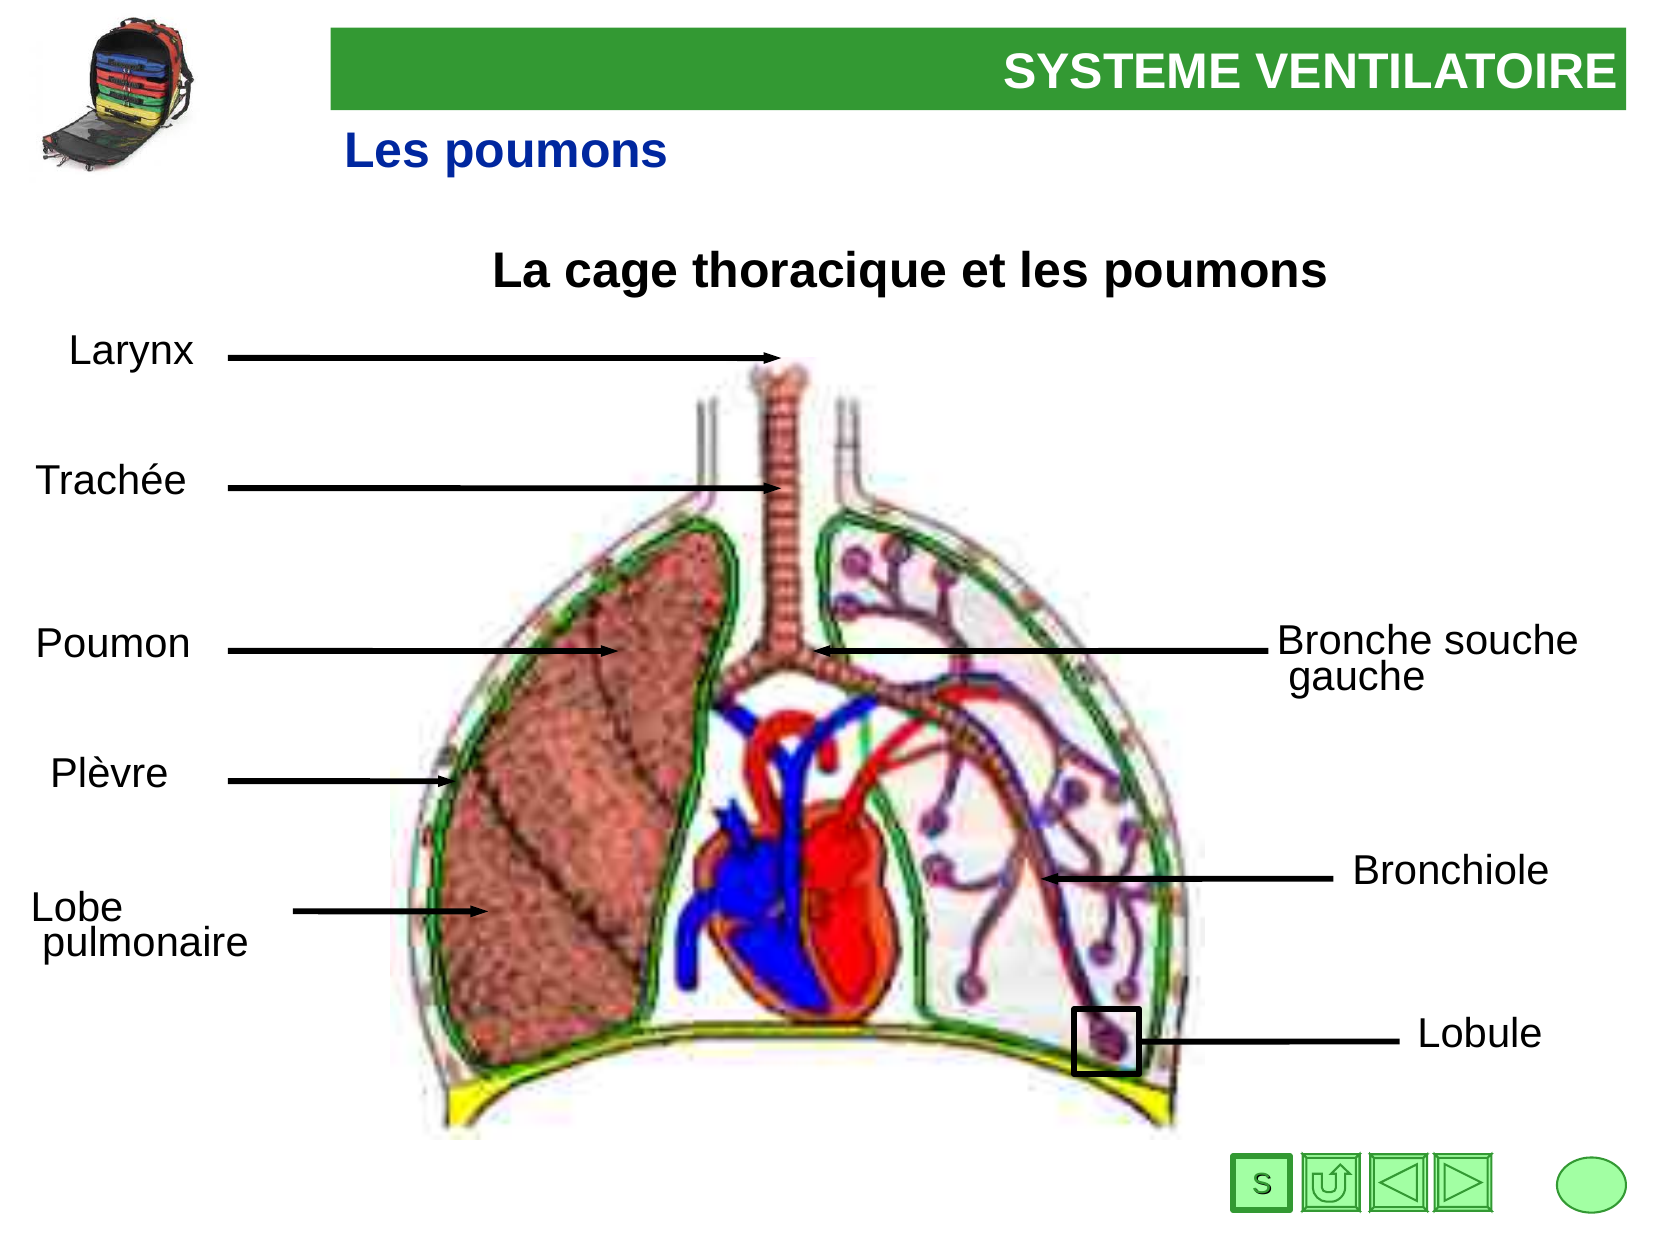

# SYSTEME VENTILATOIRE
Les poumons
La cage thoracique et les poumons
Larynx
Trachée
Bronche souche
 gauche
Poumon
Plèvre
Bronchiole
Lobe
 pulmonaire
Lobule